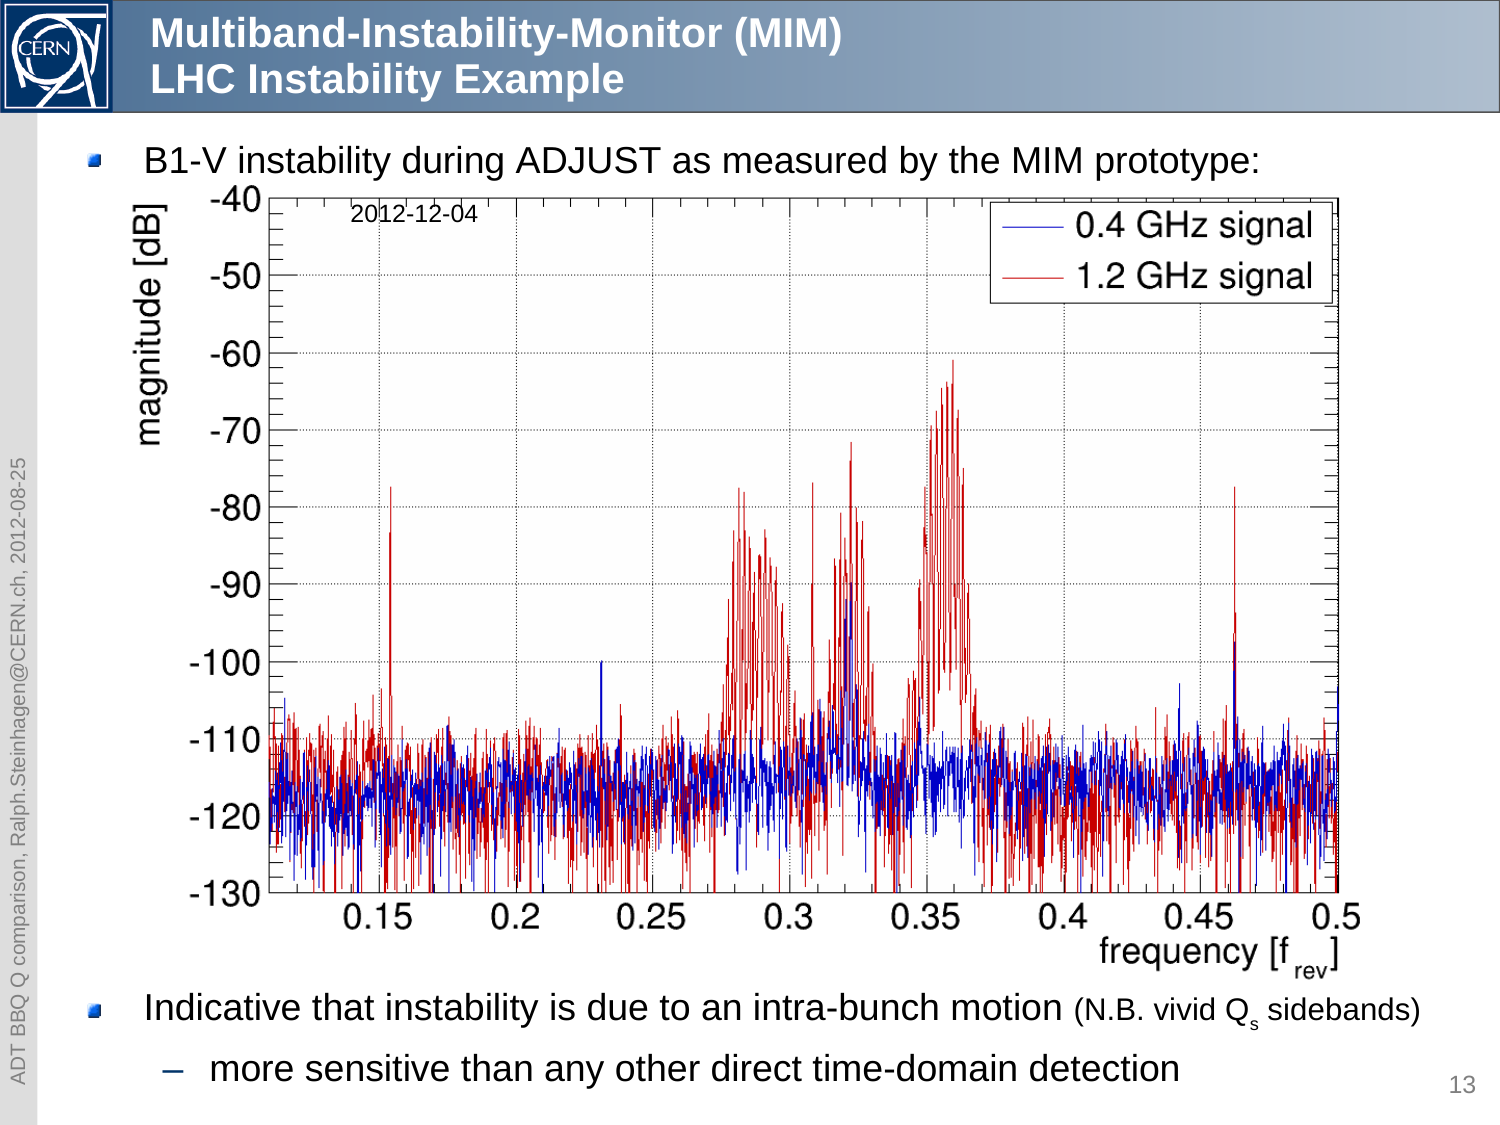

# Multiband-Instability-Monitor (MIM) LHC Instability Example
B1-V instability during ADJUST as measured by the MIM prototype:
Indicative that instability is due to an intra-bunch motion (N.B. vivid Qs sidebands)
more sensitive than any other direct time-domain detection
2012-12-04